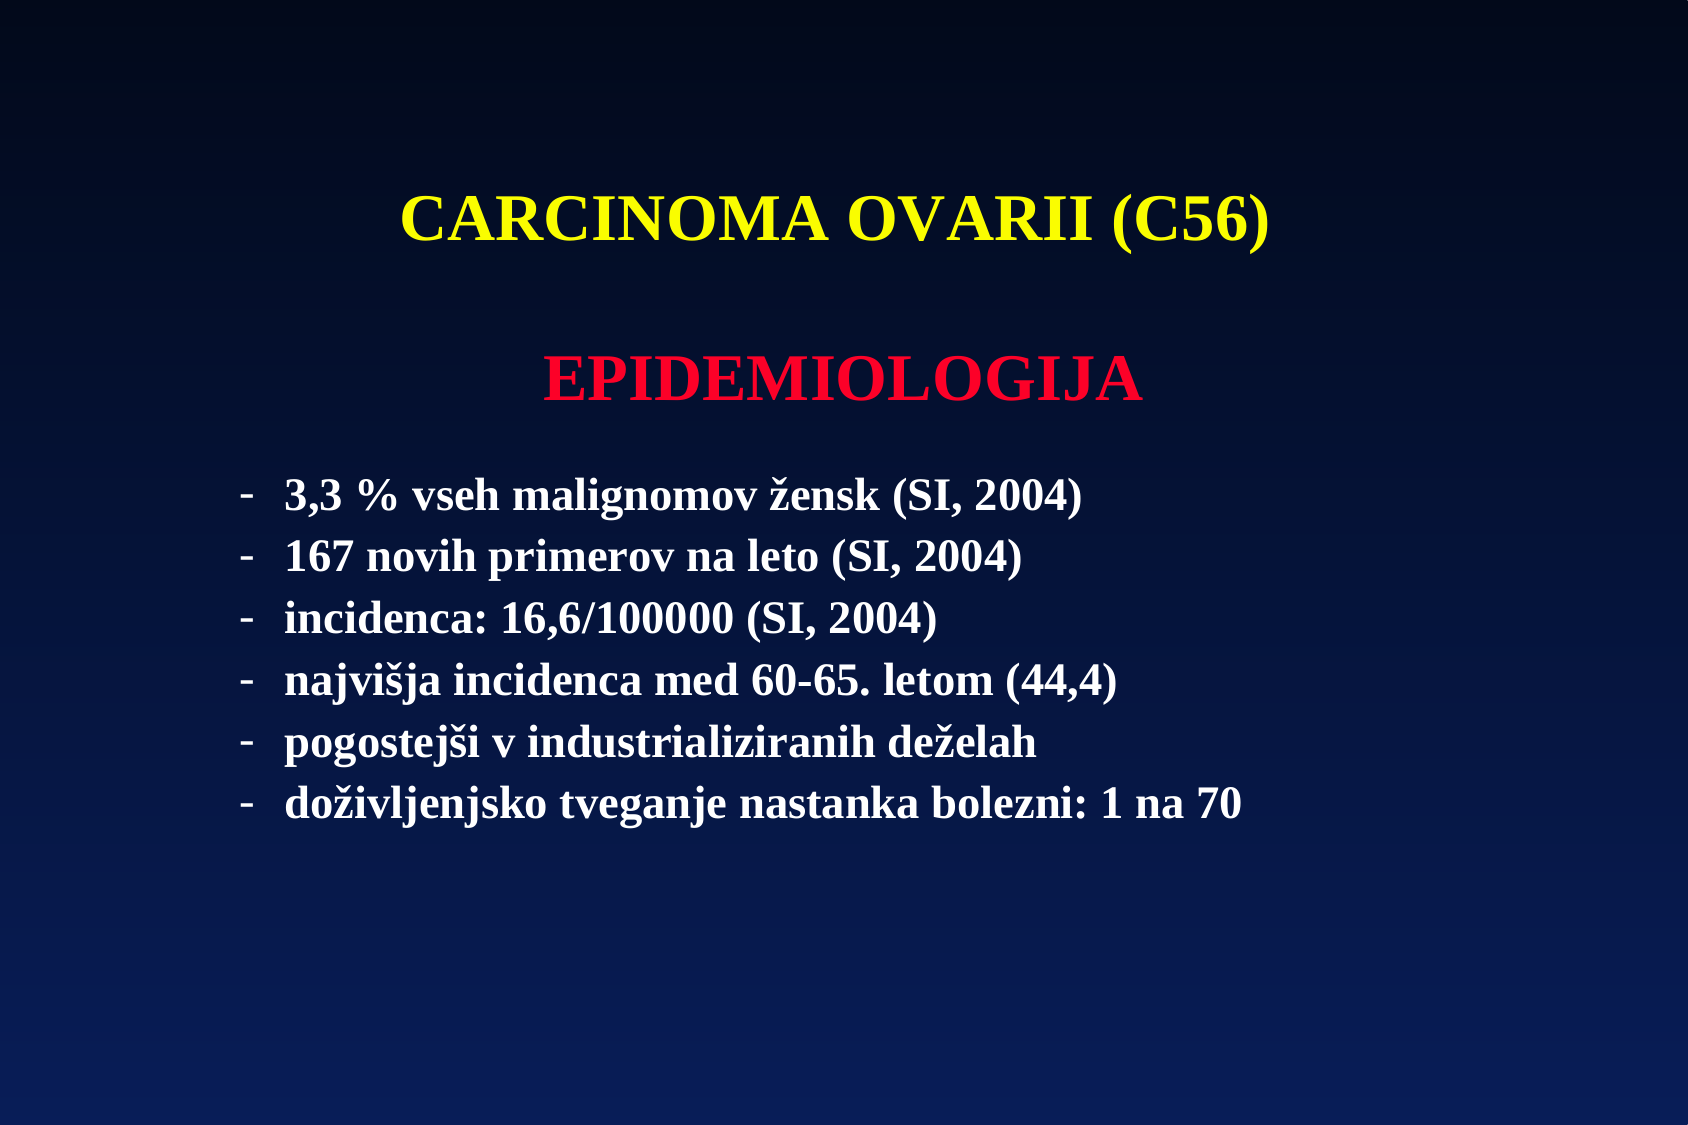

# CARCINOMA OVARII (C56) EPIDEMIOLOGIJA
3,3 % vseh malignomov žensk (SI, 2004)
167 novih primerov na leto (SI, 2004)
incidenca: 16,6/100000 (SI, 2004)
najvišja incidenca med 60-65. letom (44,4)
pogostejši v industrializiranih deželah
doživljenjsko tveganje nastanka bolezni: 1 na 70